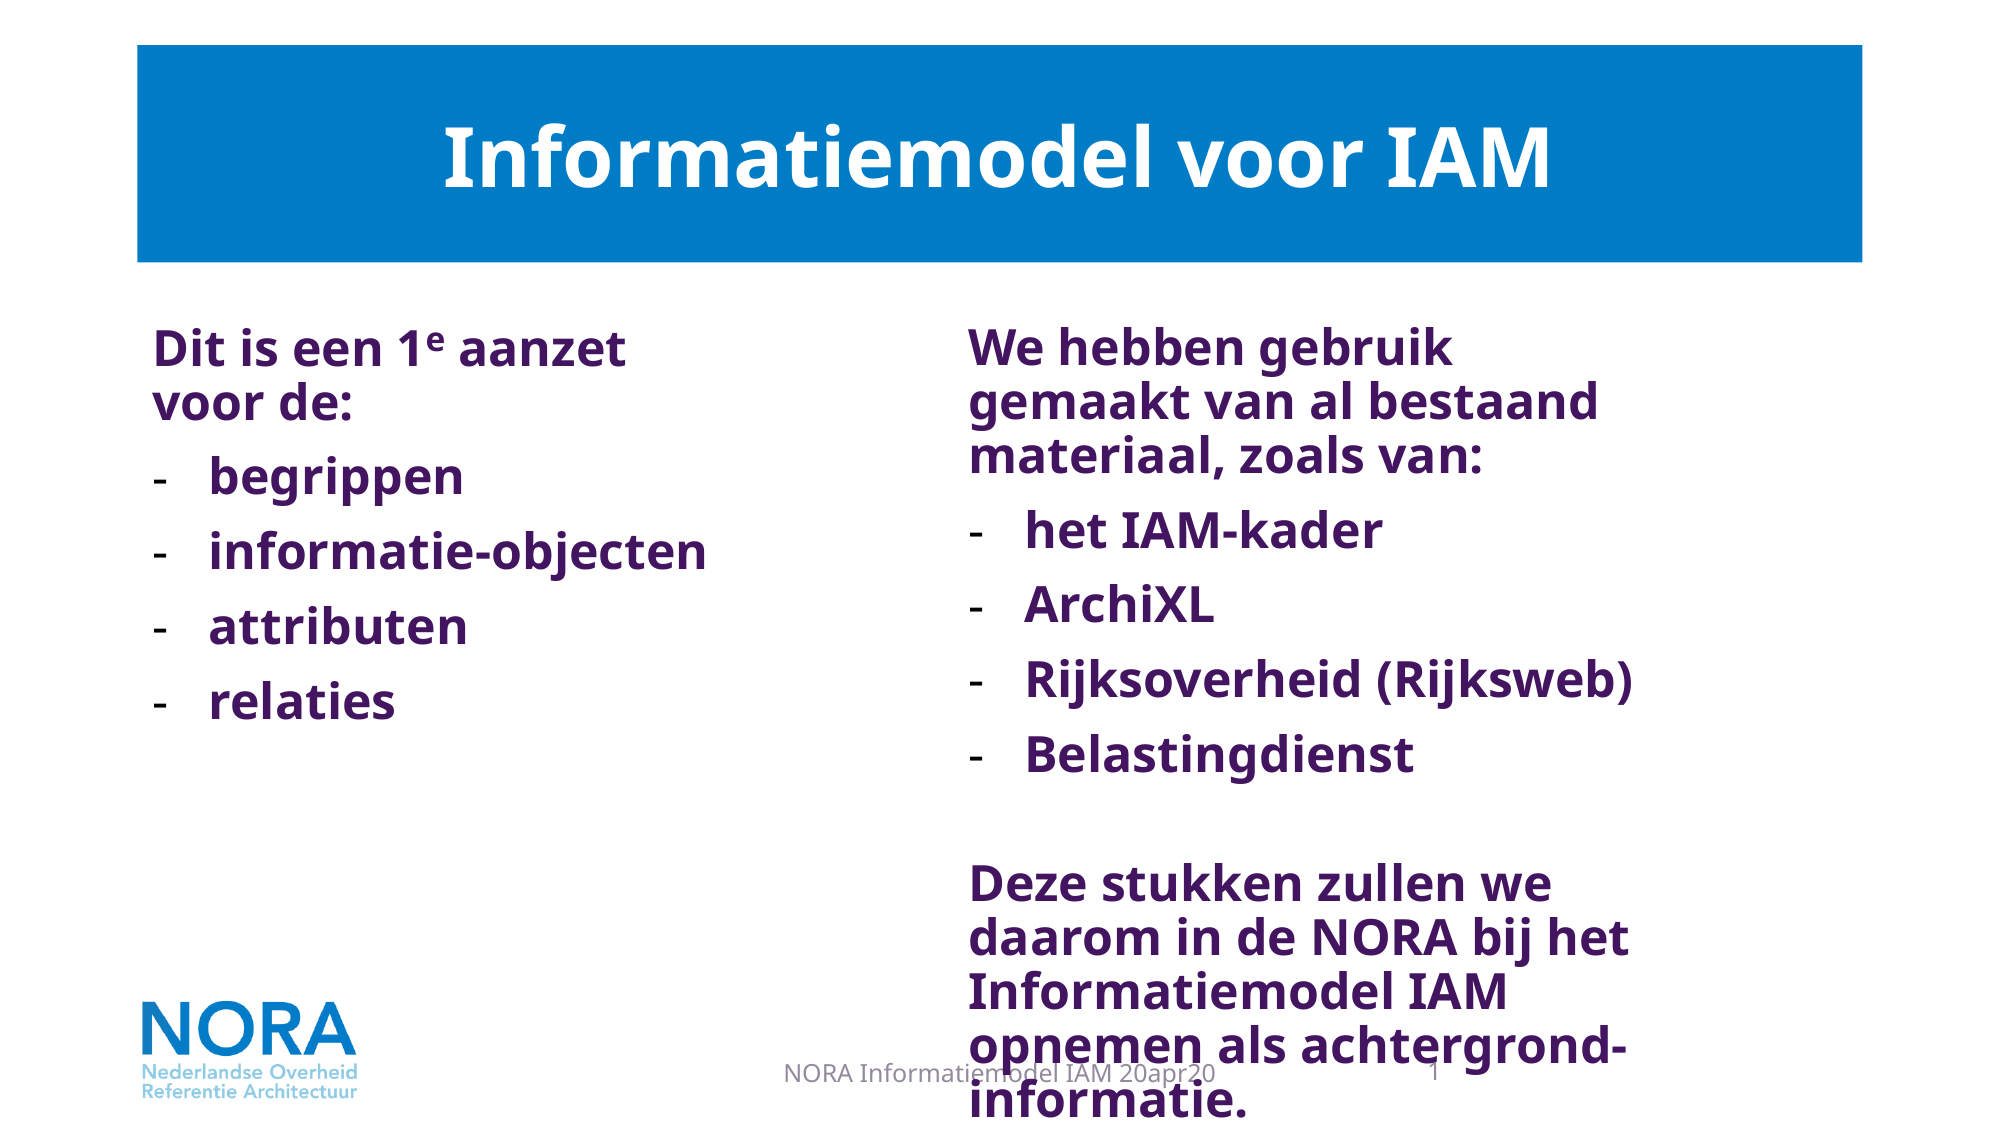

Informatiemodel voor IAM
We hebben gebruik gemaakt van al bestaand materiaal, zoals van:
het IAM-kader
ArchiXL
Rijksoverheid (Rijksweb)
Belastingdienst
Deze stukken zullen we daarom in de NORA bij het Informatiemodel IAM opnemen als achtergrond-informatie.
# Dit is een 1e aanzet voor de:
begrippen
informatie-objecten
attributen
relaties
NORA Informatiemodel IAM 20apr20